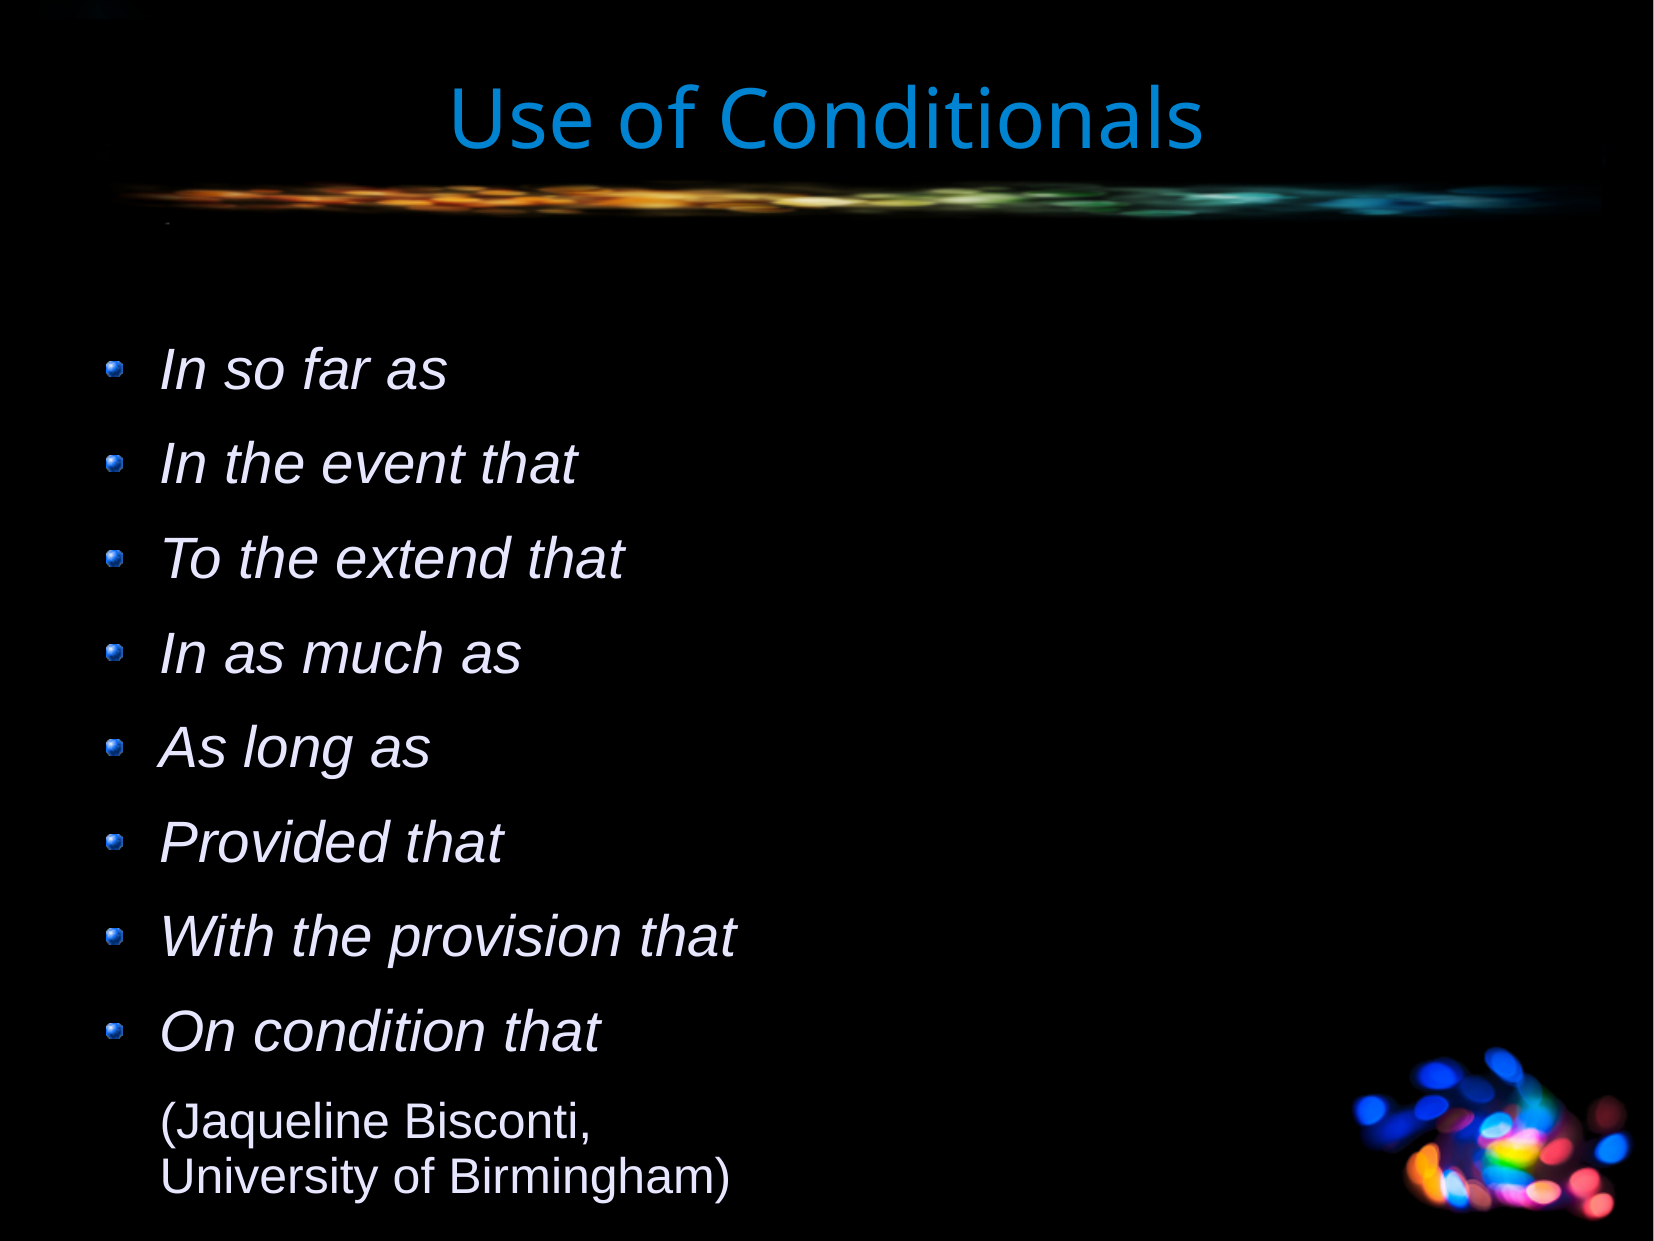

# Use of Conditionals
In so far as
In the event that
To the extend that
In as much as
As long as
Provided that
With the provision that
On condition that
(Jaqueline Bisconti, University of Birmingham)